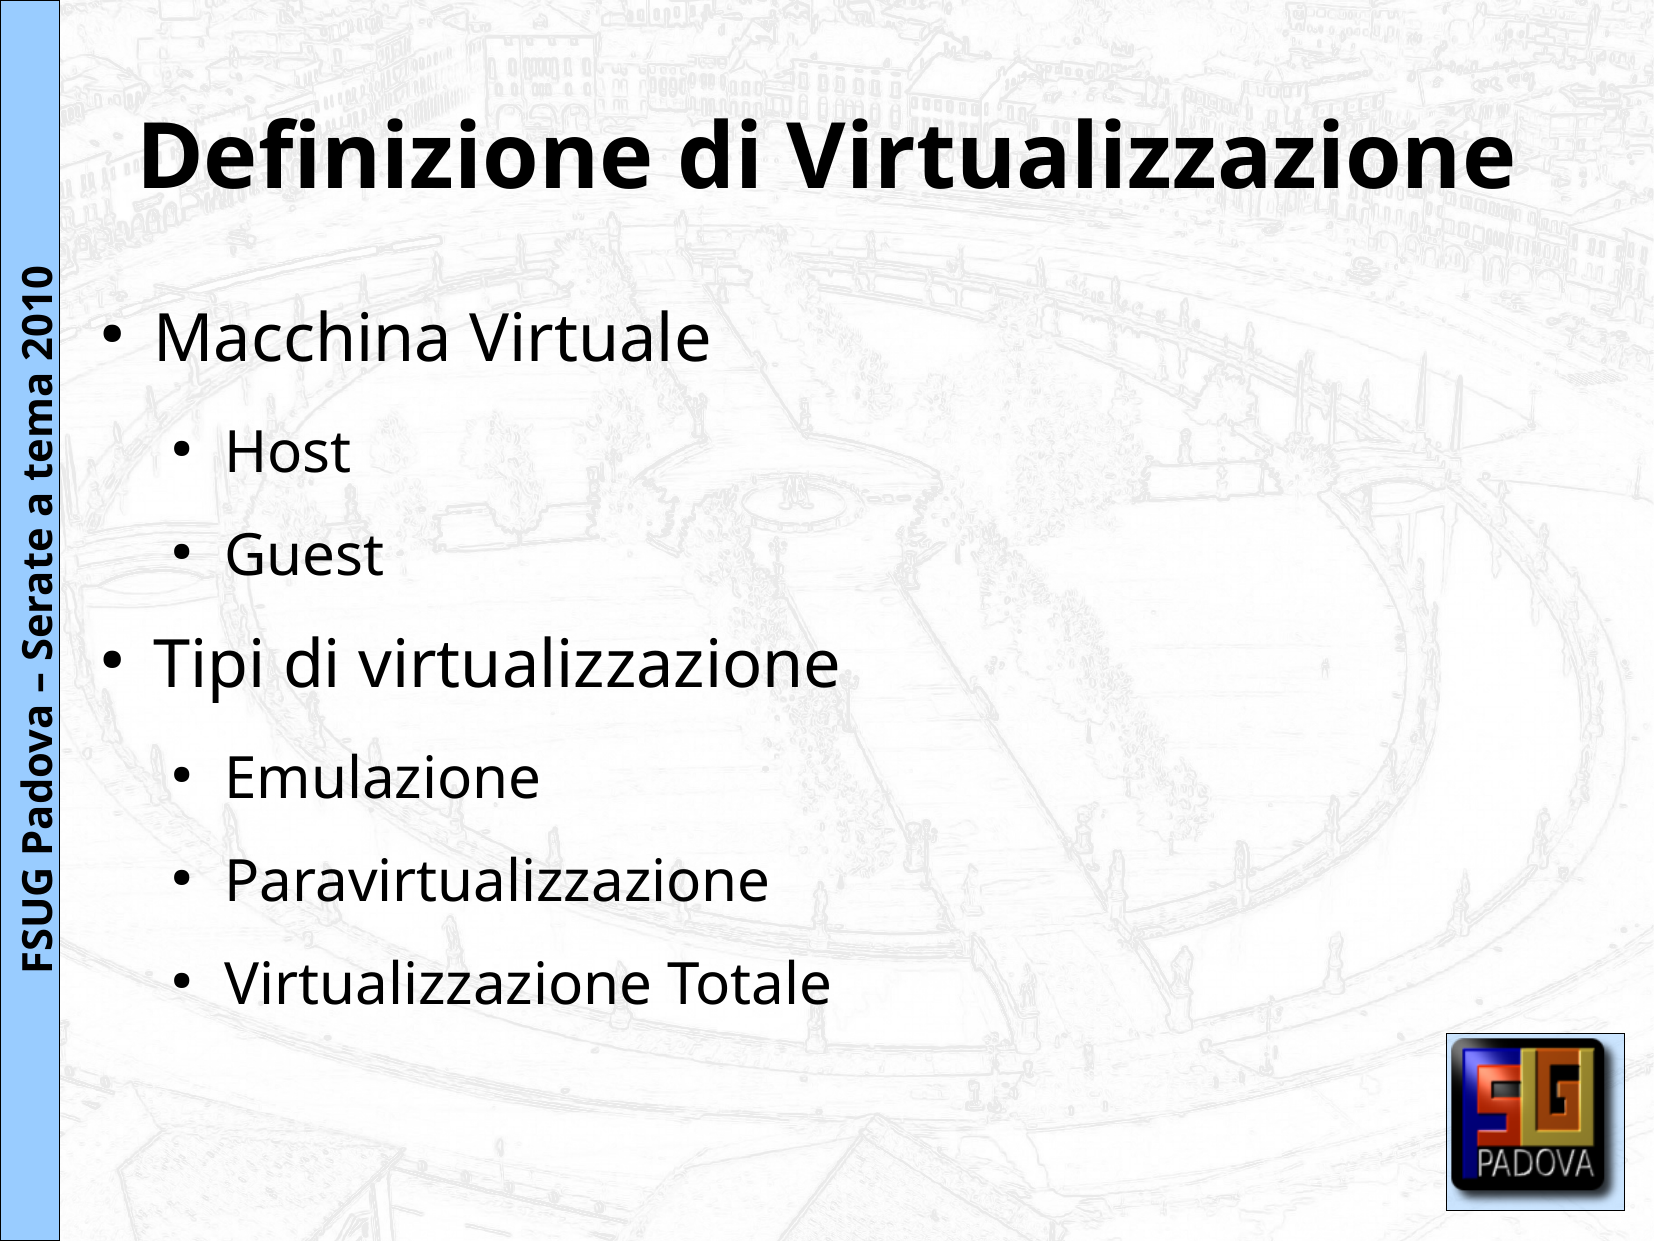

# Definizione di Virtualizzazione
Macchina Virtuale
Host
Guest
Tipi di virtualizzazione
Emulazione
Paravirtualizzazione
Virtualizzazione Totale
FSUG Padova – Serate a tema 2010
FSUG Padova – Serate a tema 2010